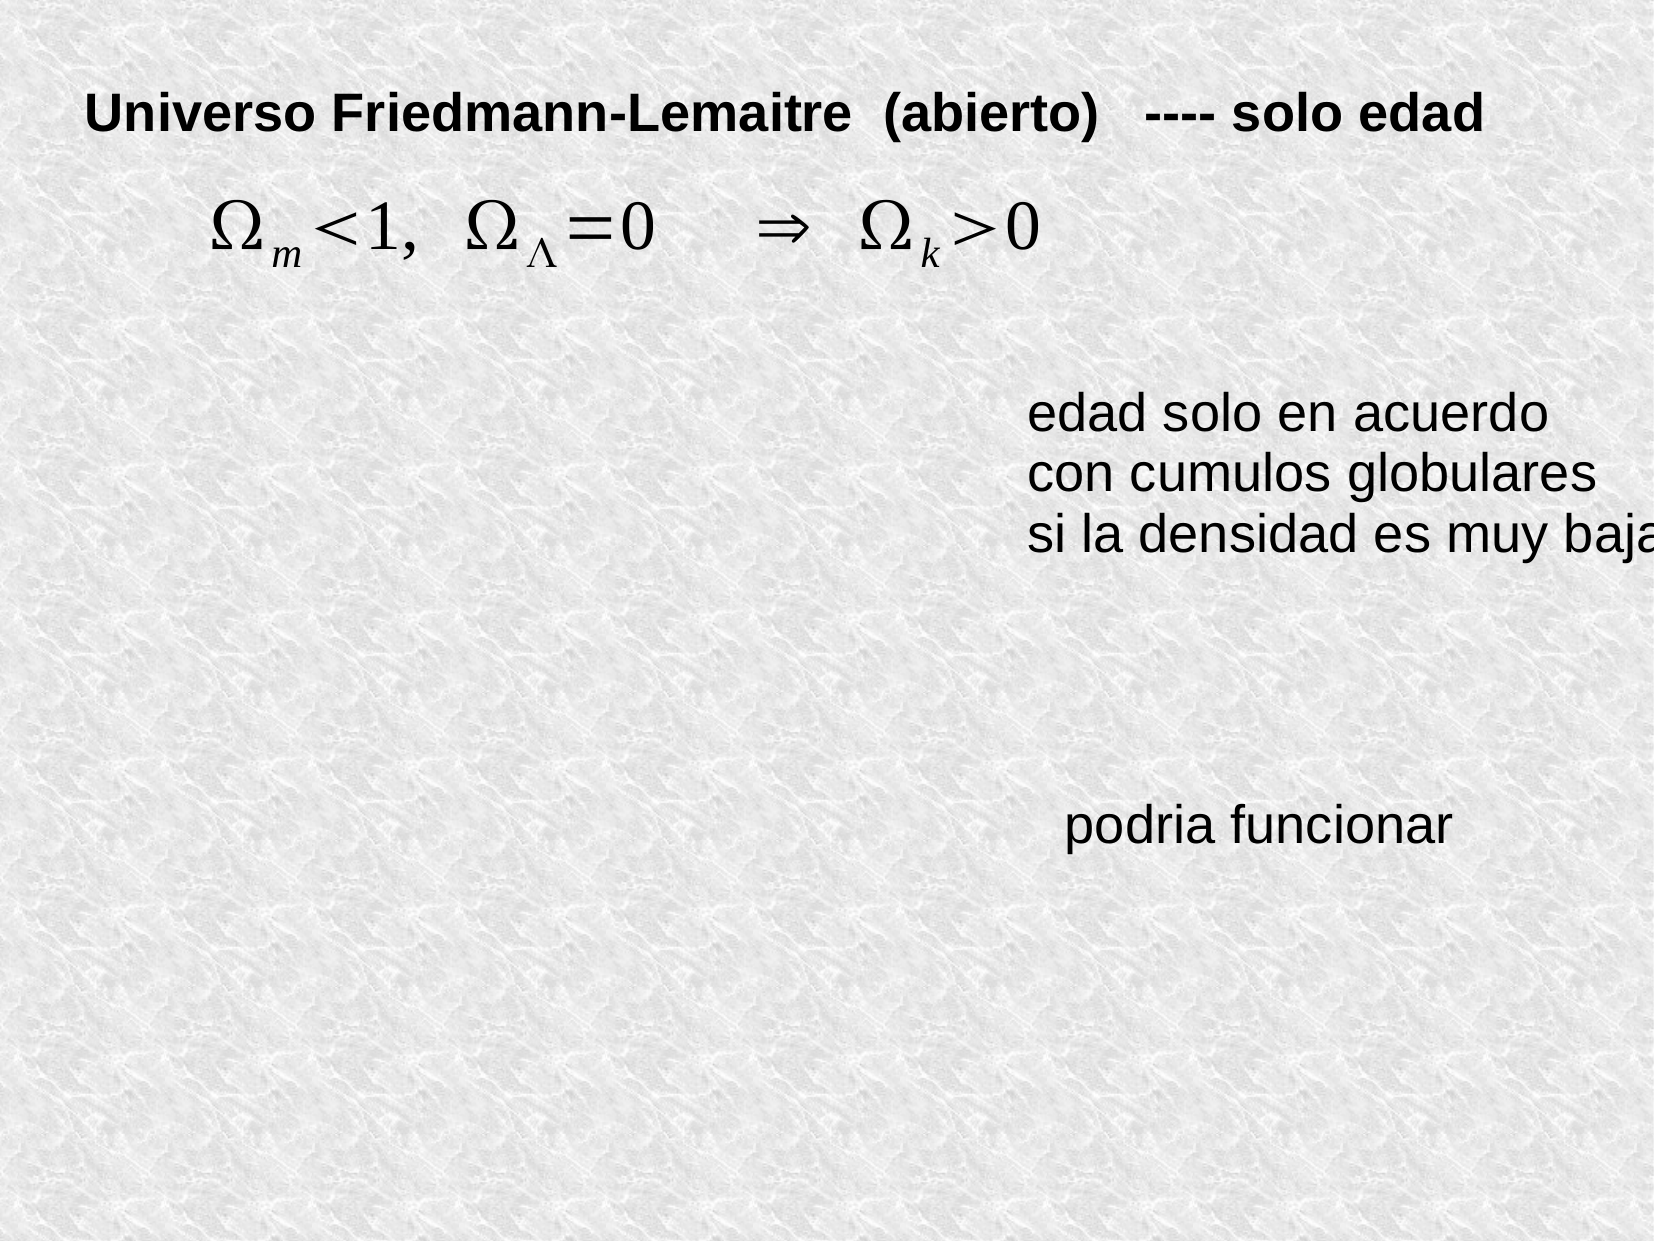

Universo Friedmann-Lemaitre (abierto) ---- solo edad
edad solo en acuerdo
con cumulos globulares
si la densidad es muy baja!
podria funcionar